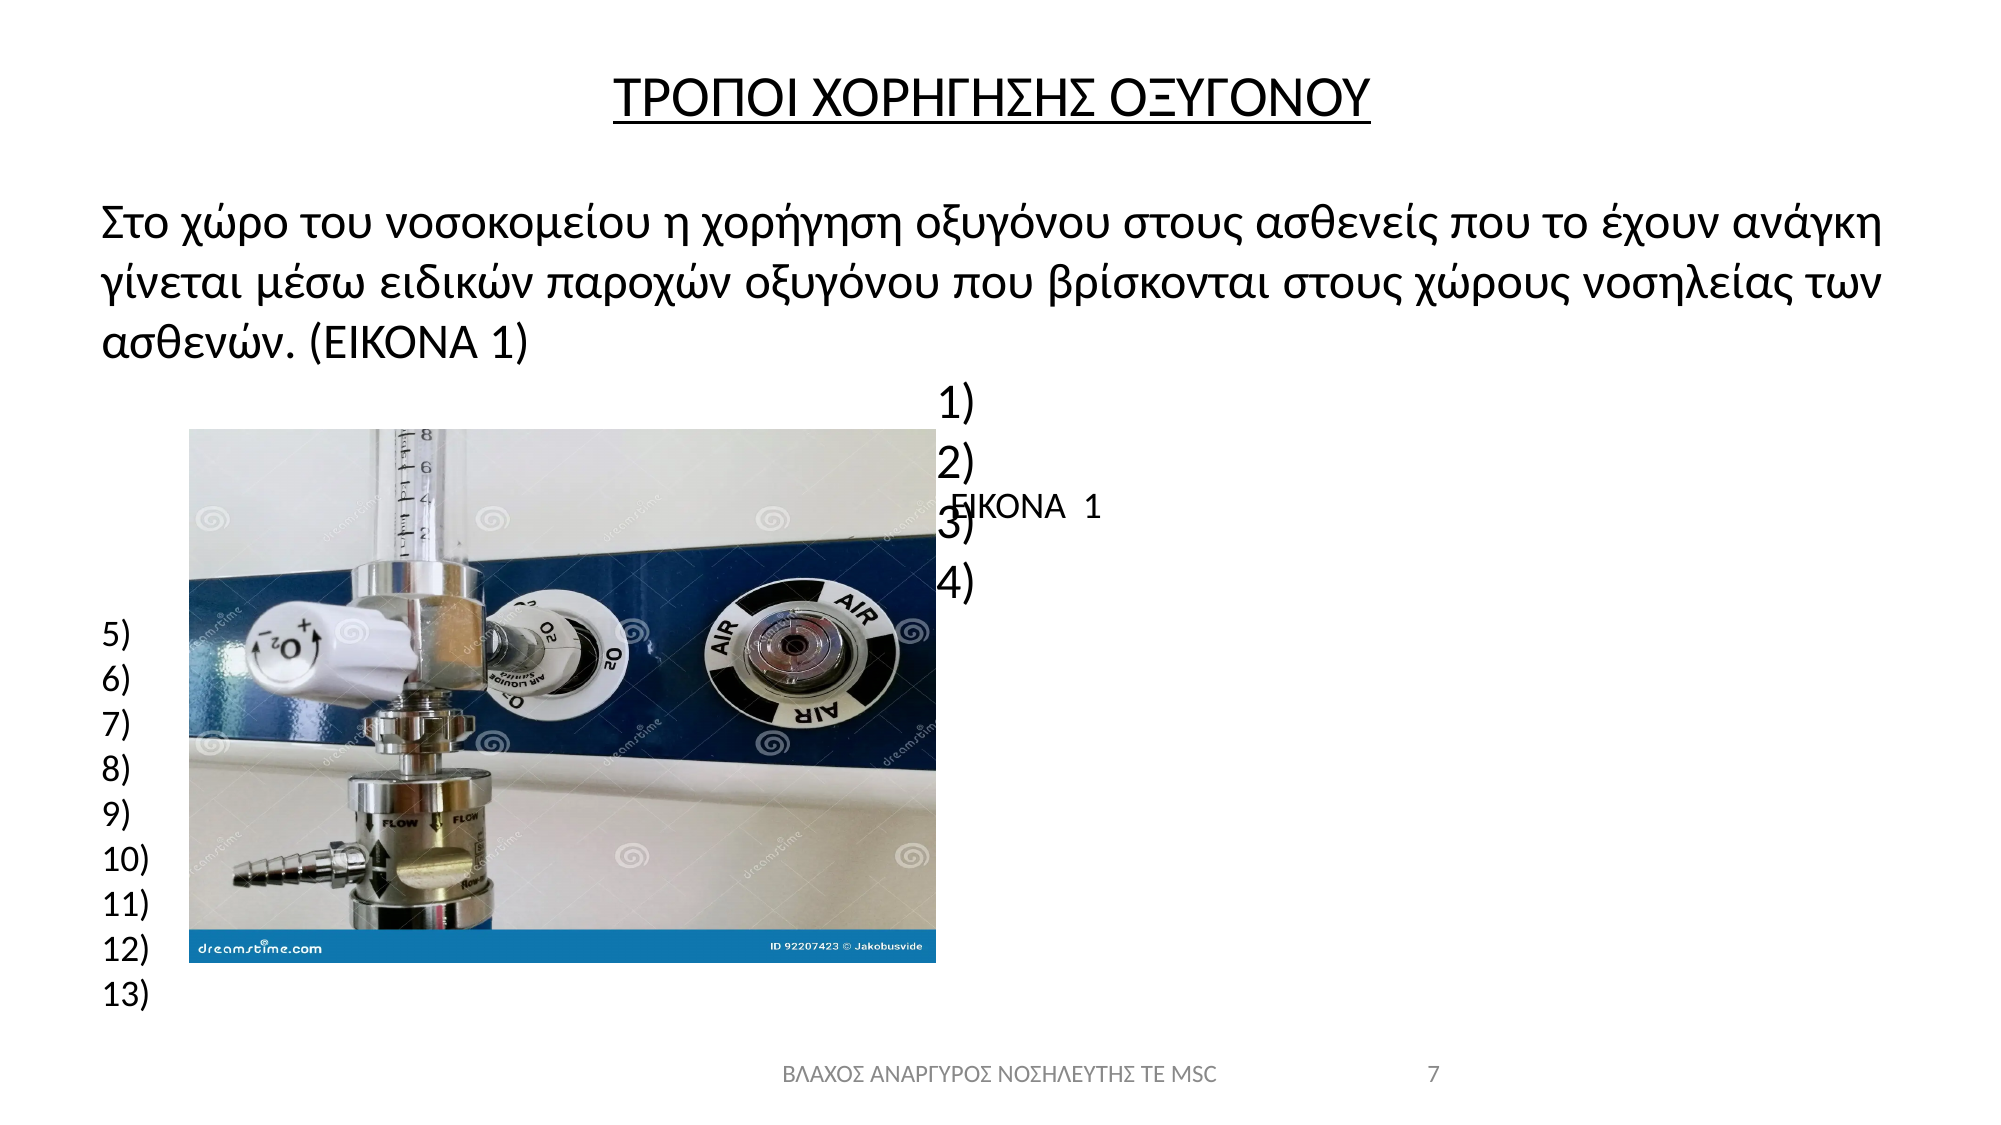

ΤΡΟΠΟΙ ΧΟΡΗΓΗΣΗΣ ΟΞΥΓΟΝΟΥ
Στο χώρο του νοσοκομείου η χορήγηση οξυγόνου στους ασθενείς που το έχουν ανάγκη γίνεται μέσω ειδικών παροχών οξυγόνου που βρίσκονται στους χώρους νοσηλείας των ασθενών. (ΕΙΚΟΝΑ 1)
ΕΙΚΟΝΑ 1
ΒΛΑΧΟΣ ΑΝΑΡΓΥΡΟΣ ΝΟΣΗΛΕΥΤΗΣ ΤΕ MSC